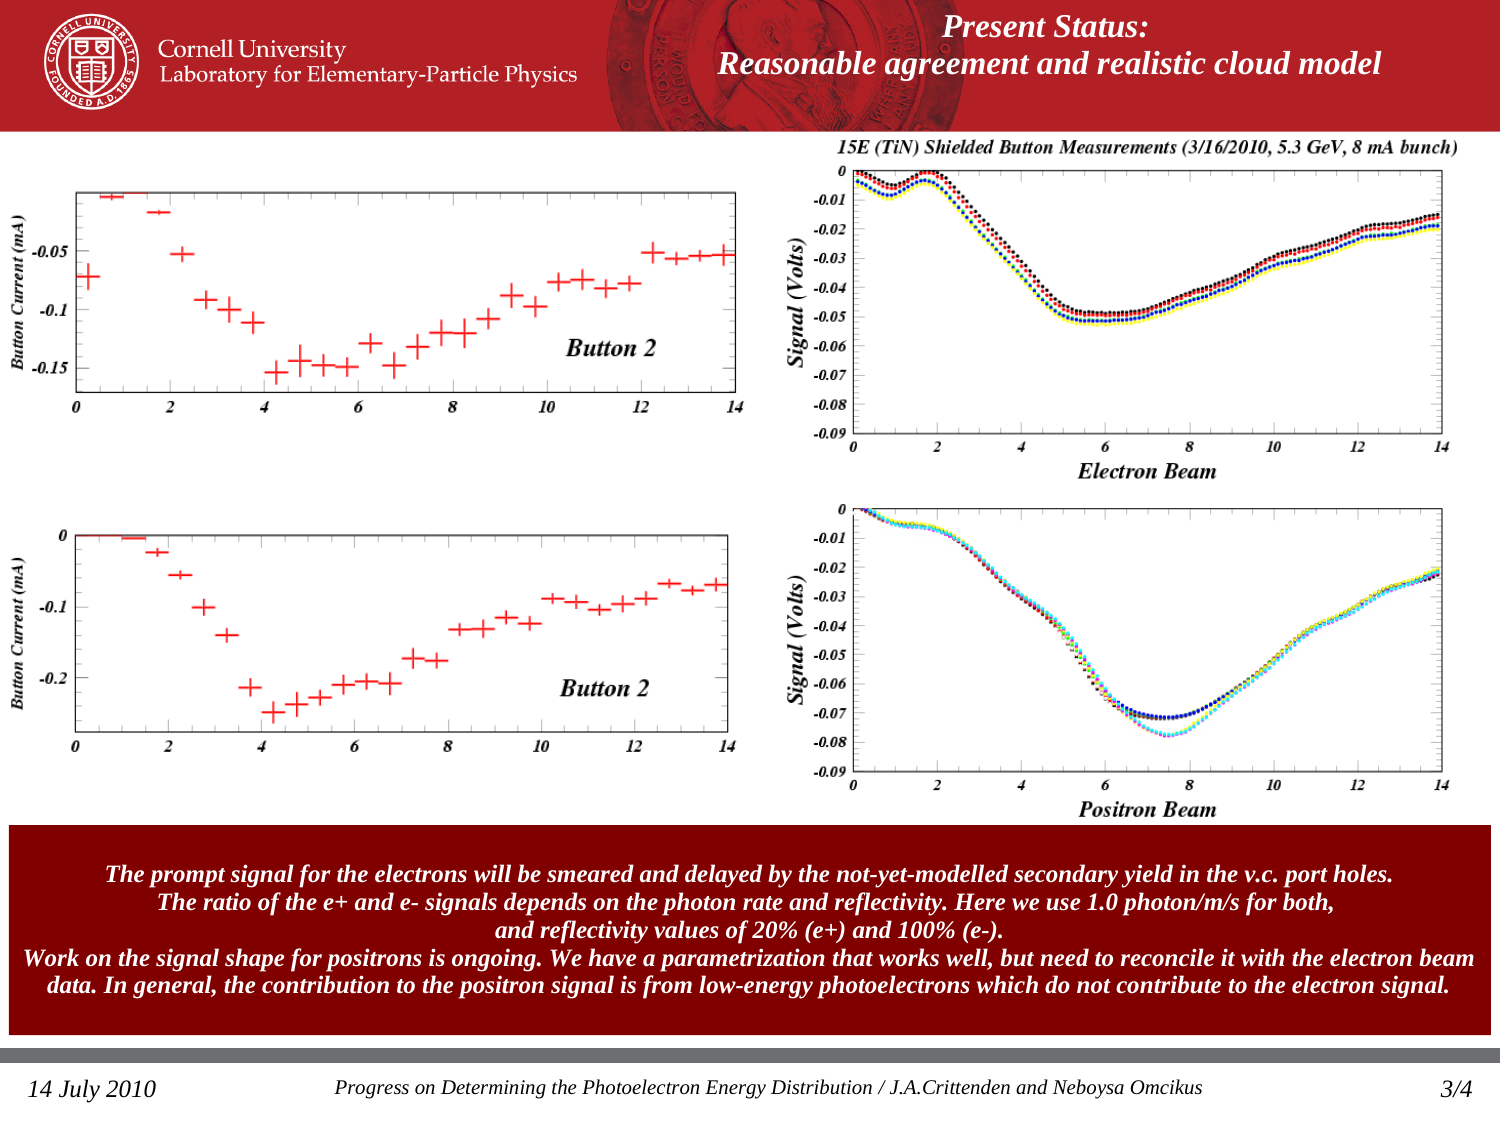

Present Status:
Reasonable agreement and realistic cloud model
The prompt signal for the electrons will be smeared and delayed by the not-yet-modelled secondary yield in the v.c. port holes.
The ratio of the e+ and e- signals depends on the photon rate and reflectivity. Here we use 1.0 photon/m/s for both,
and reflectivity values of 20% (e+) and 100% (e-).
Work on the signal shape for positrons is ongoing. We have a parametrization that works well, but need to reconcile it with the electron beam data. In general, the contribution to the positron signal is from low-energy photoelectrons which do not contribute to the electron signal.